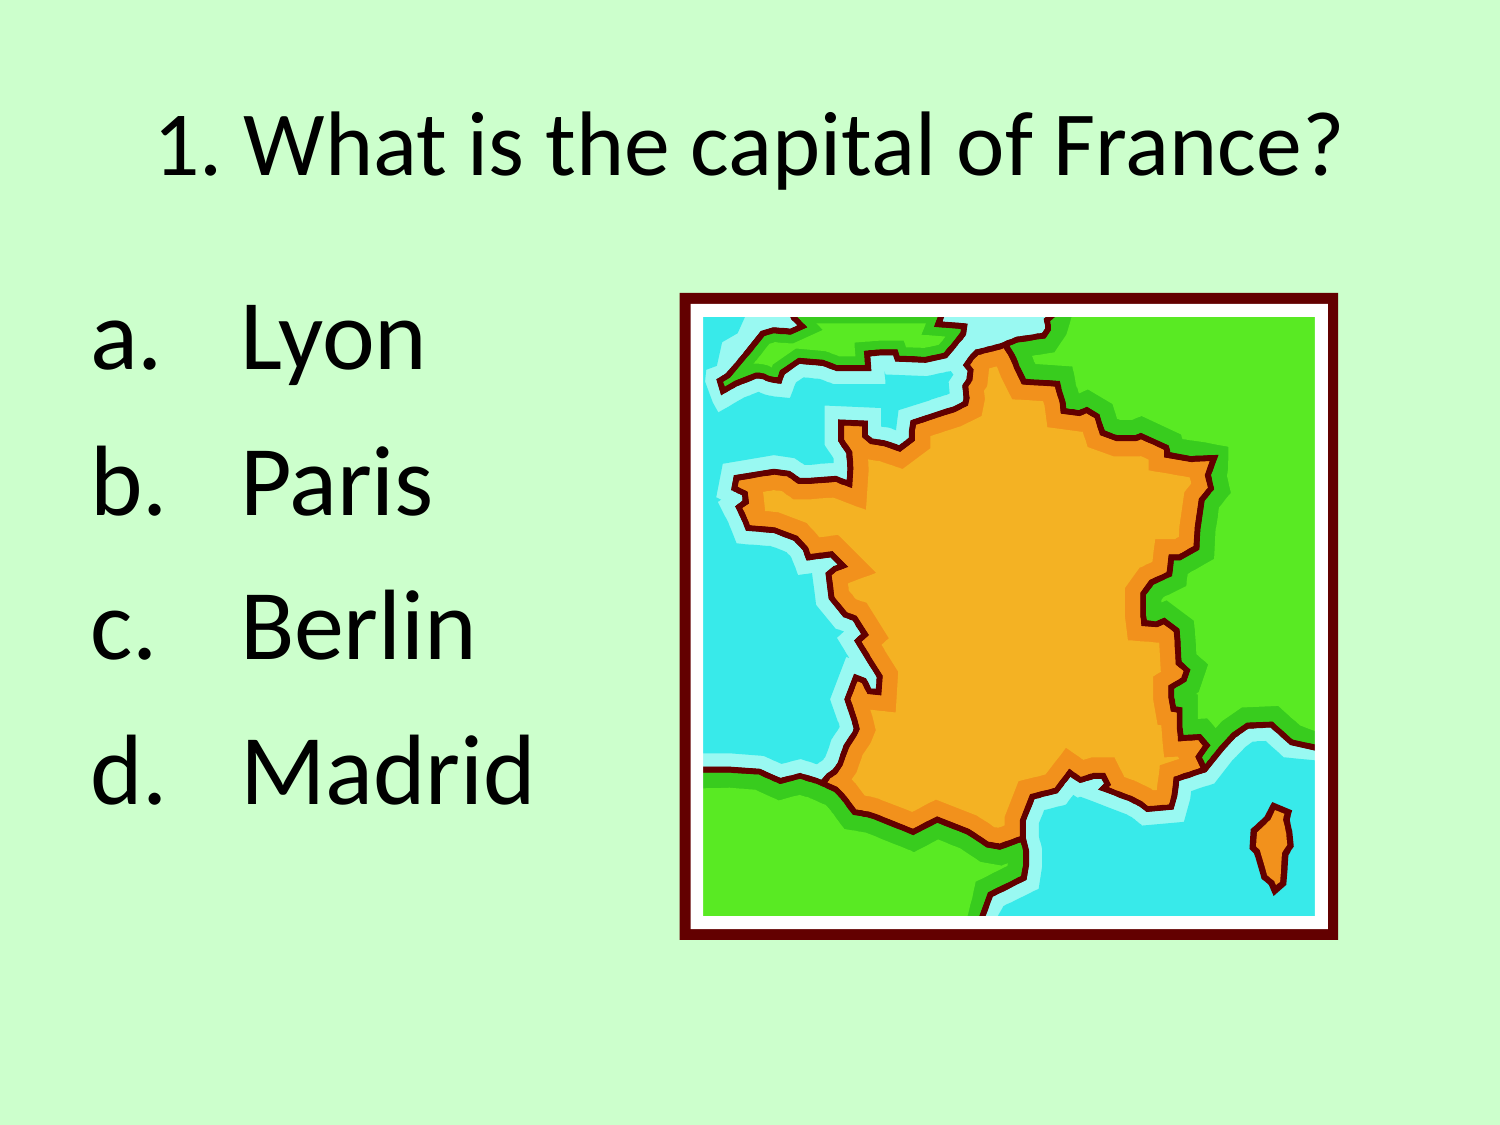

# 1. What is the capital of France?
Lyon
Paris
Berlin
Madrid